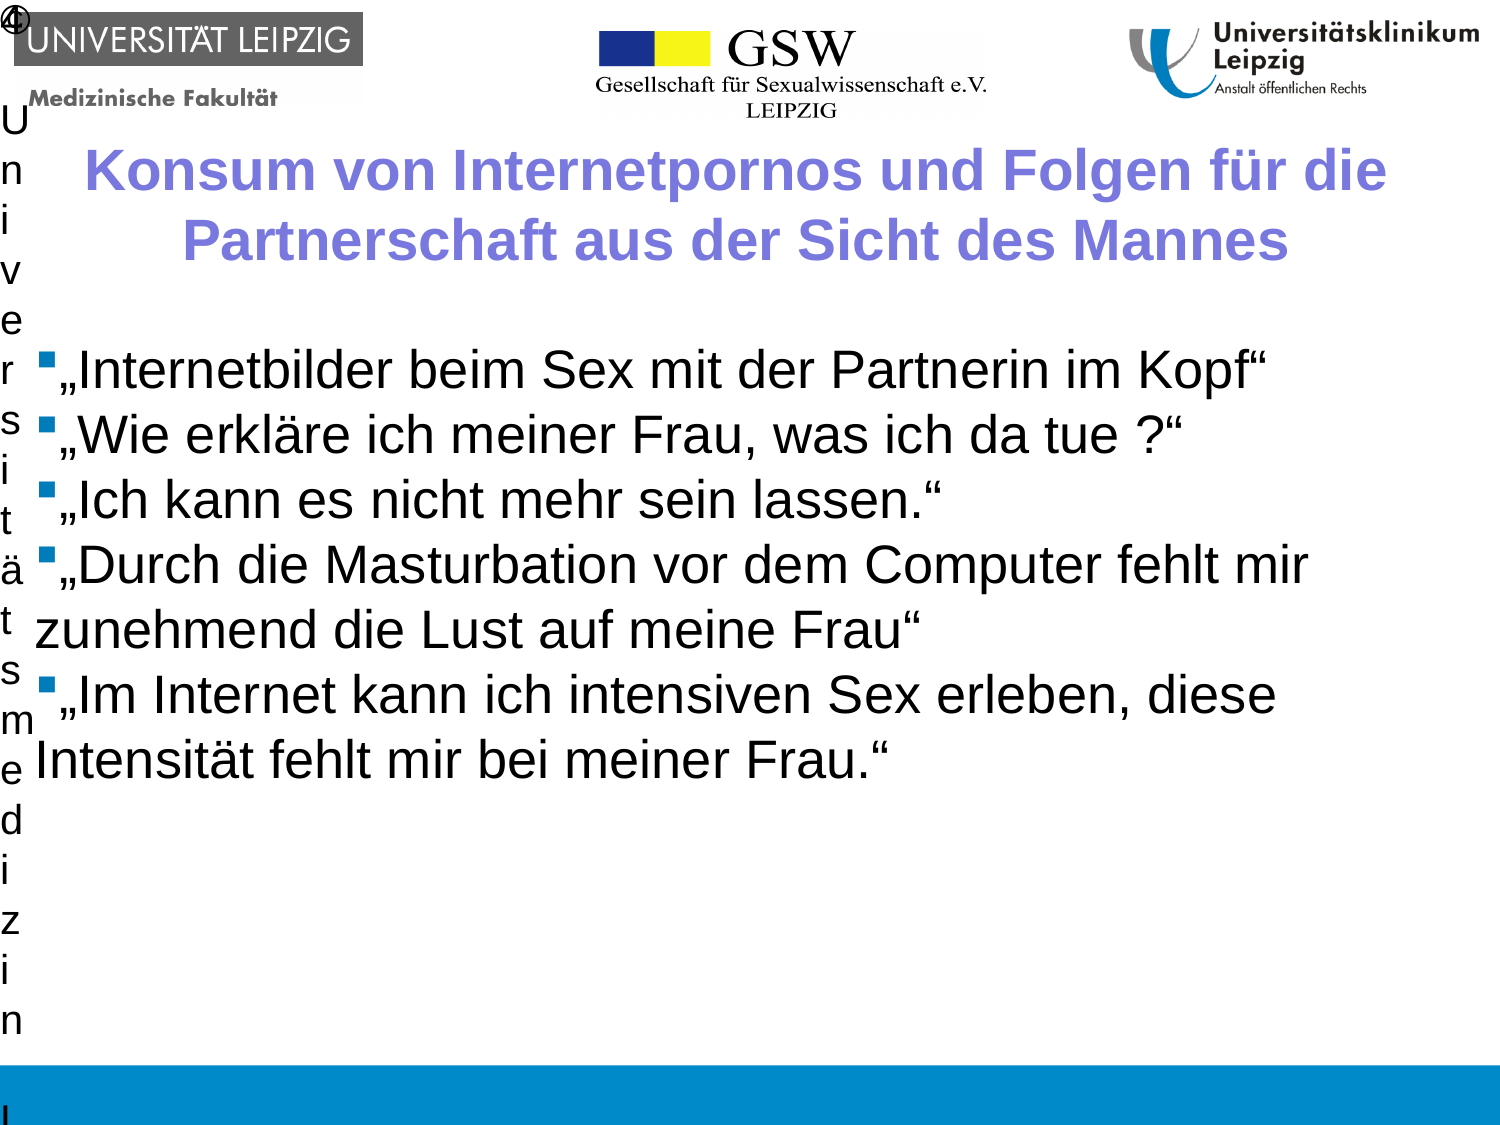

© Universitätsmedizin Leipzig
# Konsum von Internetpornos und Folgen für die Partnerschaft aus der Sicht des Mannes
„Internetbilder beim Sex mit der Partnerin im Kopf“
„Wie erkläre ich meiner Frau, was ich da tue ?“
„Ich kann es nicht mehr sein lassen.“
„Durch die Masturbation vor dem Computer fehlt mir zunehmend die Lust auf meine Frau“
„Im Internet kann ich intensiven Sex erleben, diese Intensität fehlt mir bei meiner Frau.“